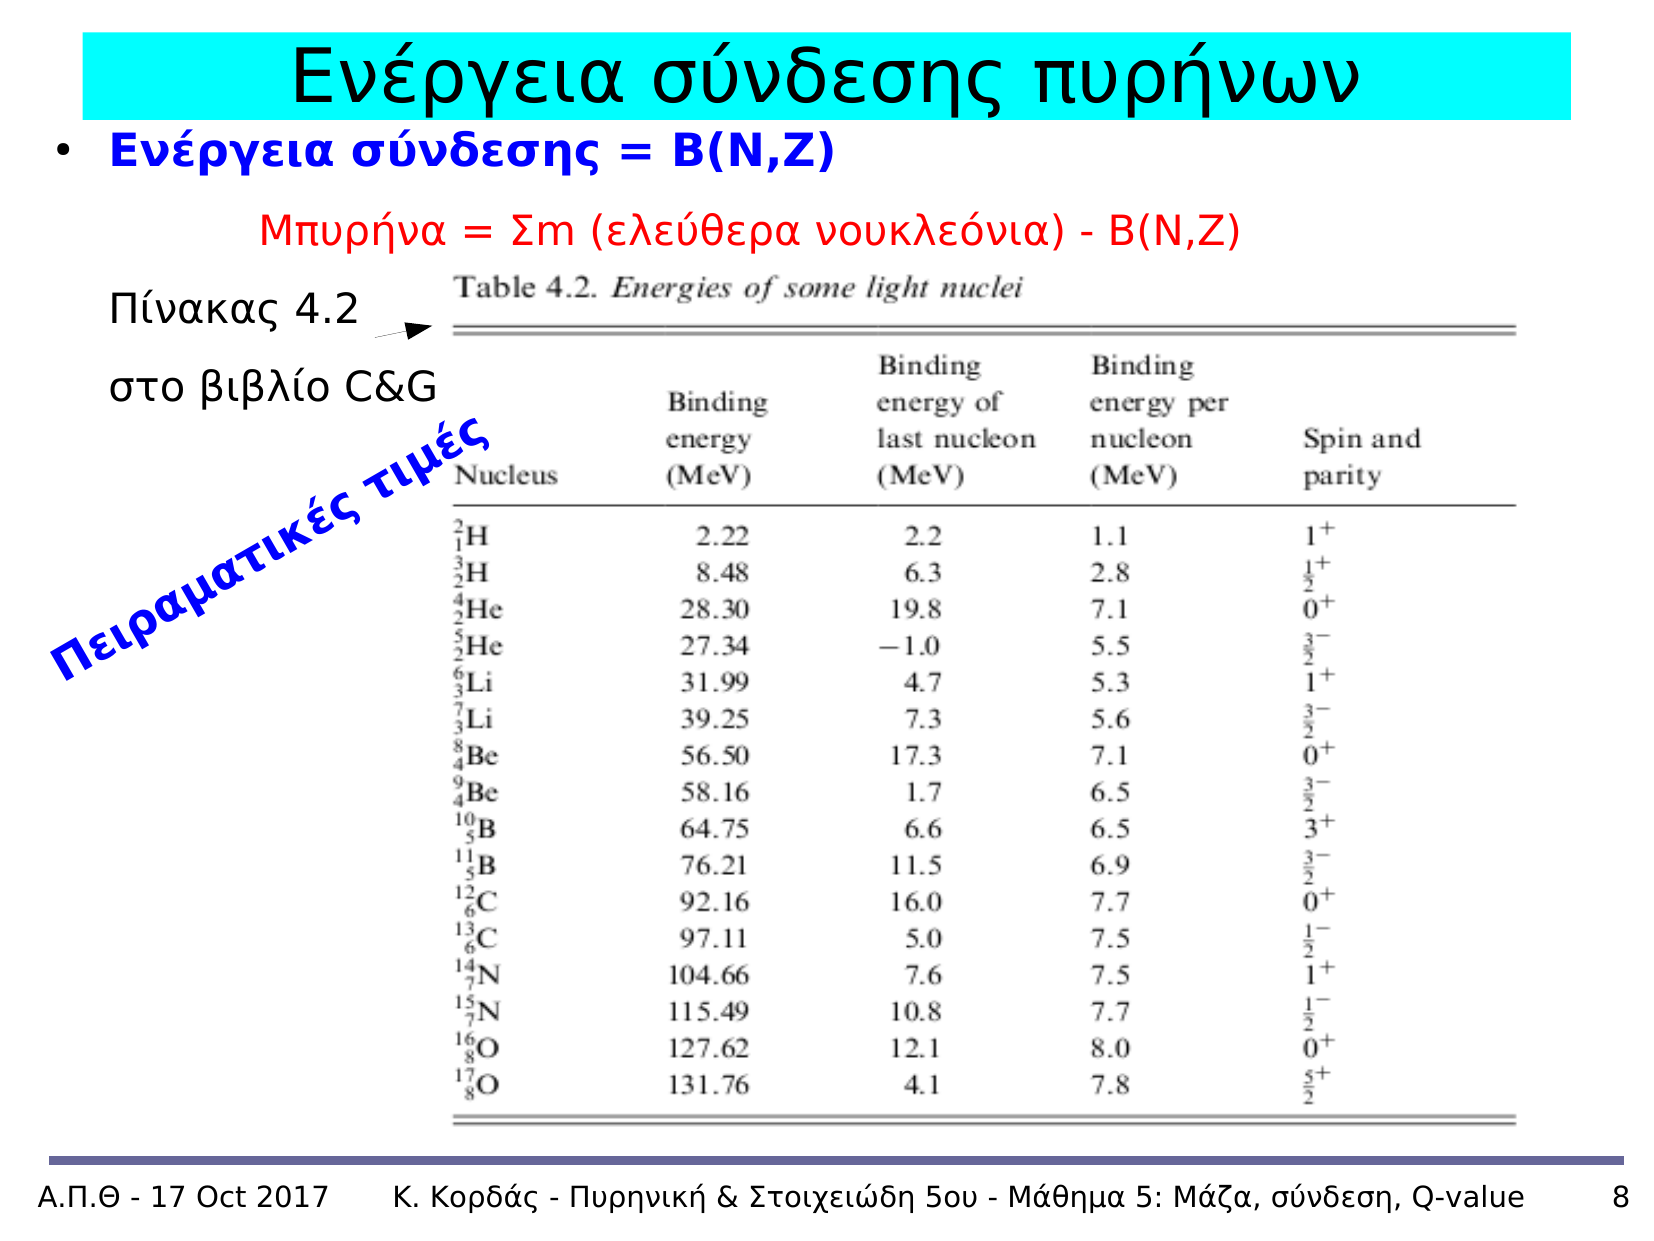

# Ενέργεια σύνδεσης πυρήνων
Ενέργεια σύνδεσης = Β(Ν,Ζ)
 		Μπυρήνα = Σm (ελεύθερα νουκλεόνια) - Β(Ν,Ζ)
Πίνακας 4.2
στο βιβλίο C&G
Πειραματικές τιμές
Α.Π.Θ - 17 Oct 2017
Κ. Κορδάς - Πυρηνική & Στοιχειώδη 5ου - Μάθημα 5: Mάζα, σύνδεση, Q-value
8